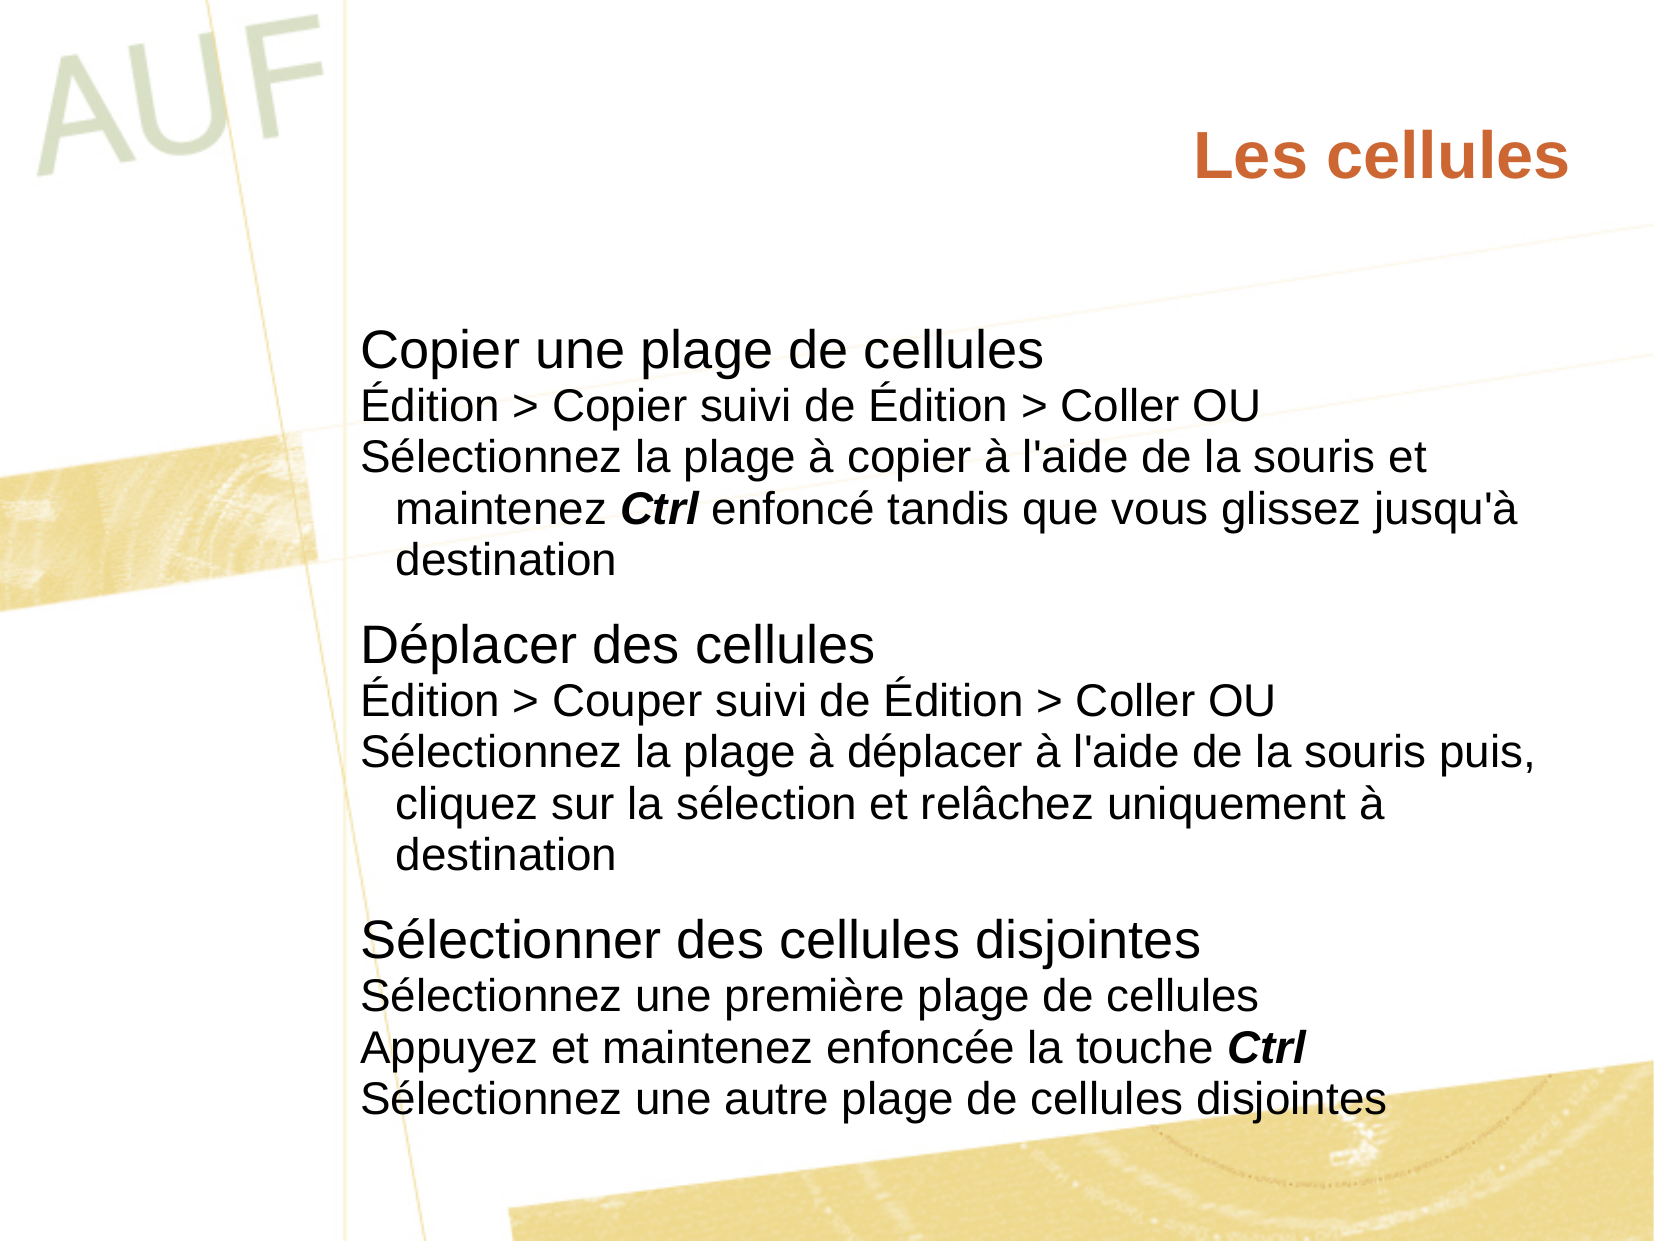

# Les cellules
Copier une plage de cellules
Édition > Copier suivi de Édition > Coller OU
Sélectionnez la plage à copier à l'aide de la souris et maintenez Ctrl enfoncé tandis que vous glissez jusqu'à destination
Déplacer des cellules
Édition > Couper suivi de Édition > Coller OU
Sélectionnez la plage à déplacer à l'aide de la souris puis, cliquez sur la sélection et relâchez uniquement à destination
Sélectionner des cellules disjointes
Sélectionnez une première plage de cellules
Appuyez et maintenez enfoncée la touche Ctrl
Sélectionnez une autre plage de cellules disjointes